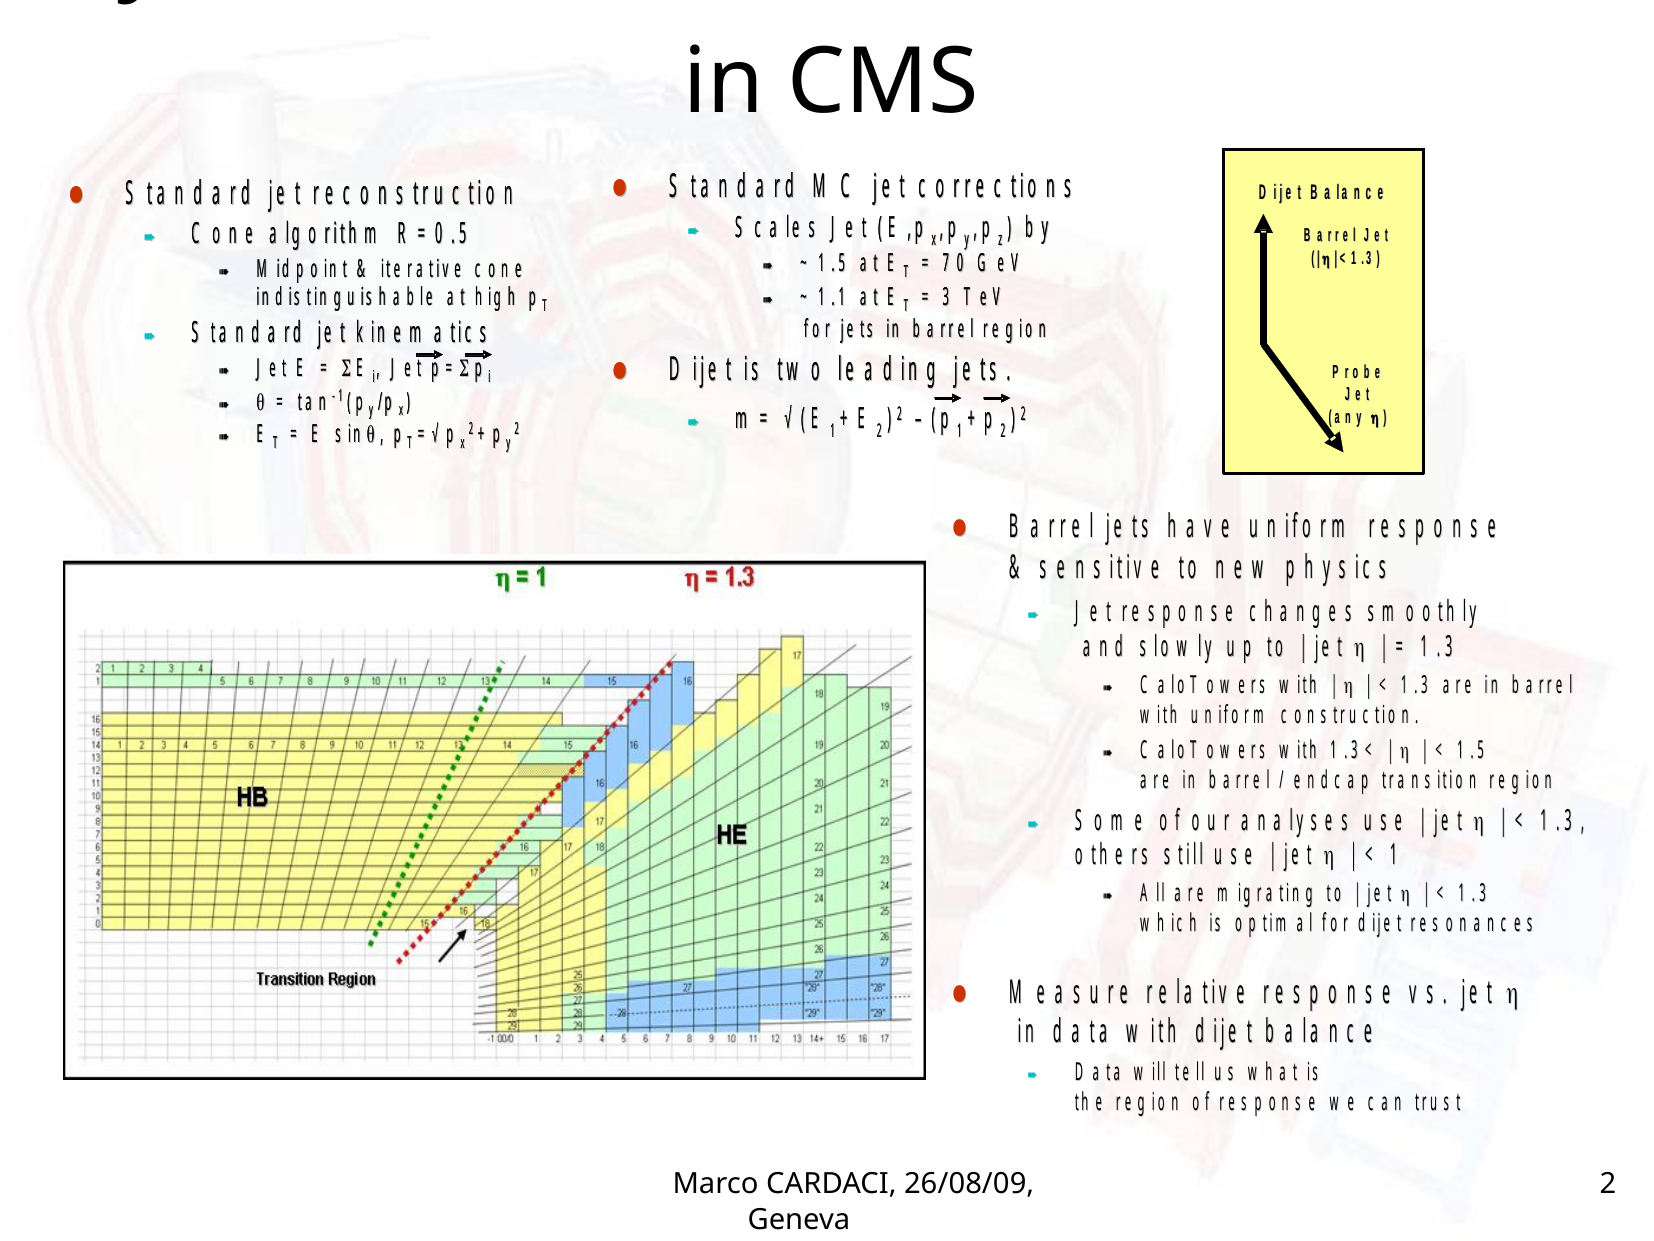

# Jet reconstruction and correction in CMS
Marco CARDACI, 26/08/09, Geneva
2